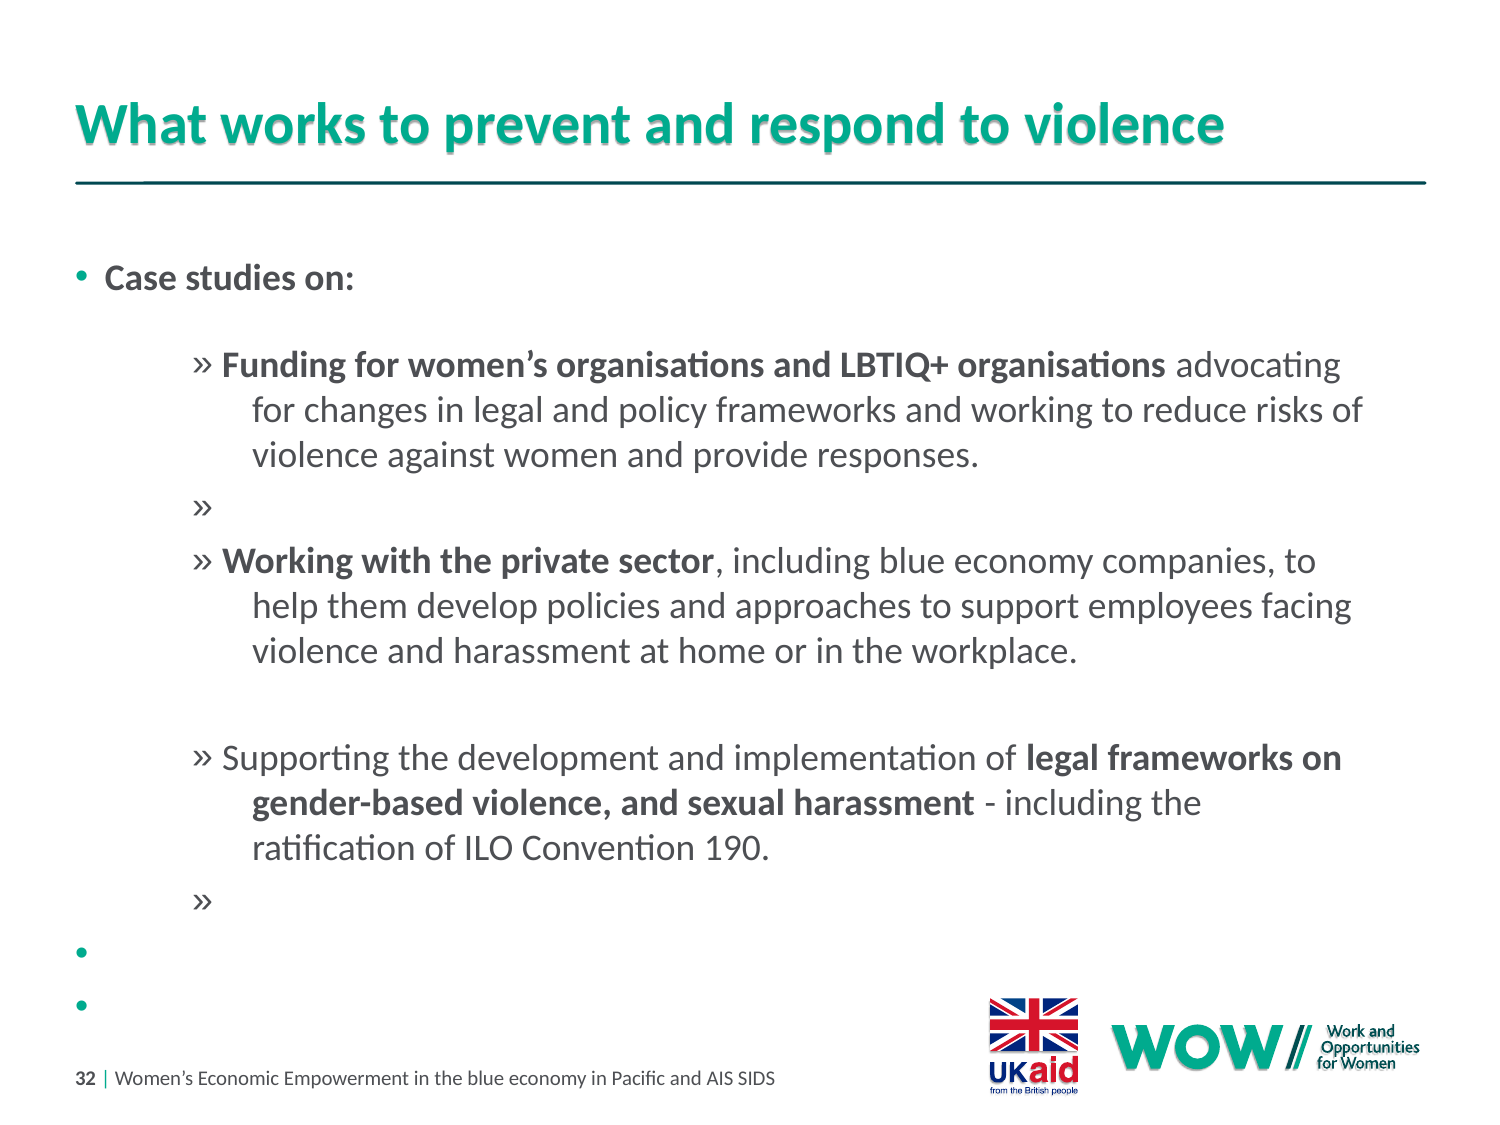

# What works to prevent and respond to violence
Case studies on:
Funding for women’s organisations and LBTIQ+ organisations advocating for changes in legal and policy frameworks and working to reduce risks of violence against women and provide responses.
Working with the private sector, including blue economy companies, to help them develop policies and approaches to support employees facing violence and harassment at home or in the workplace.
Supporting the development and implementation of legal frameworks on gender-based violence, and sexual harassment - including the ratification of ILO Convention 190.
31 | Women’s Economic Empowerment in the blue economy in Pacific and AIS SIDS